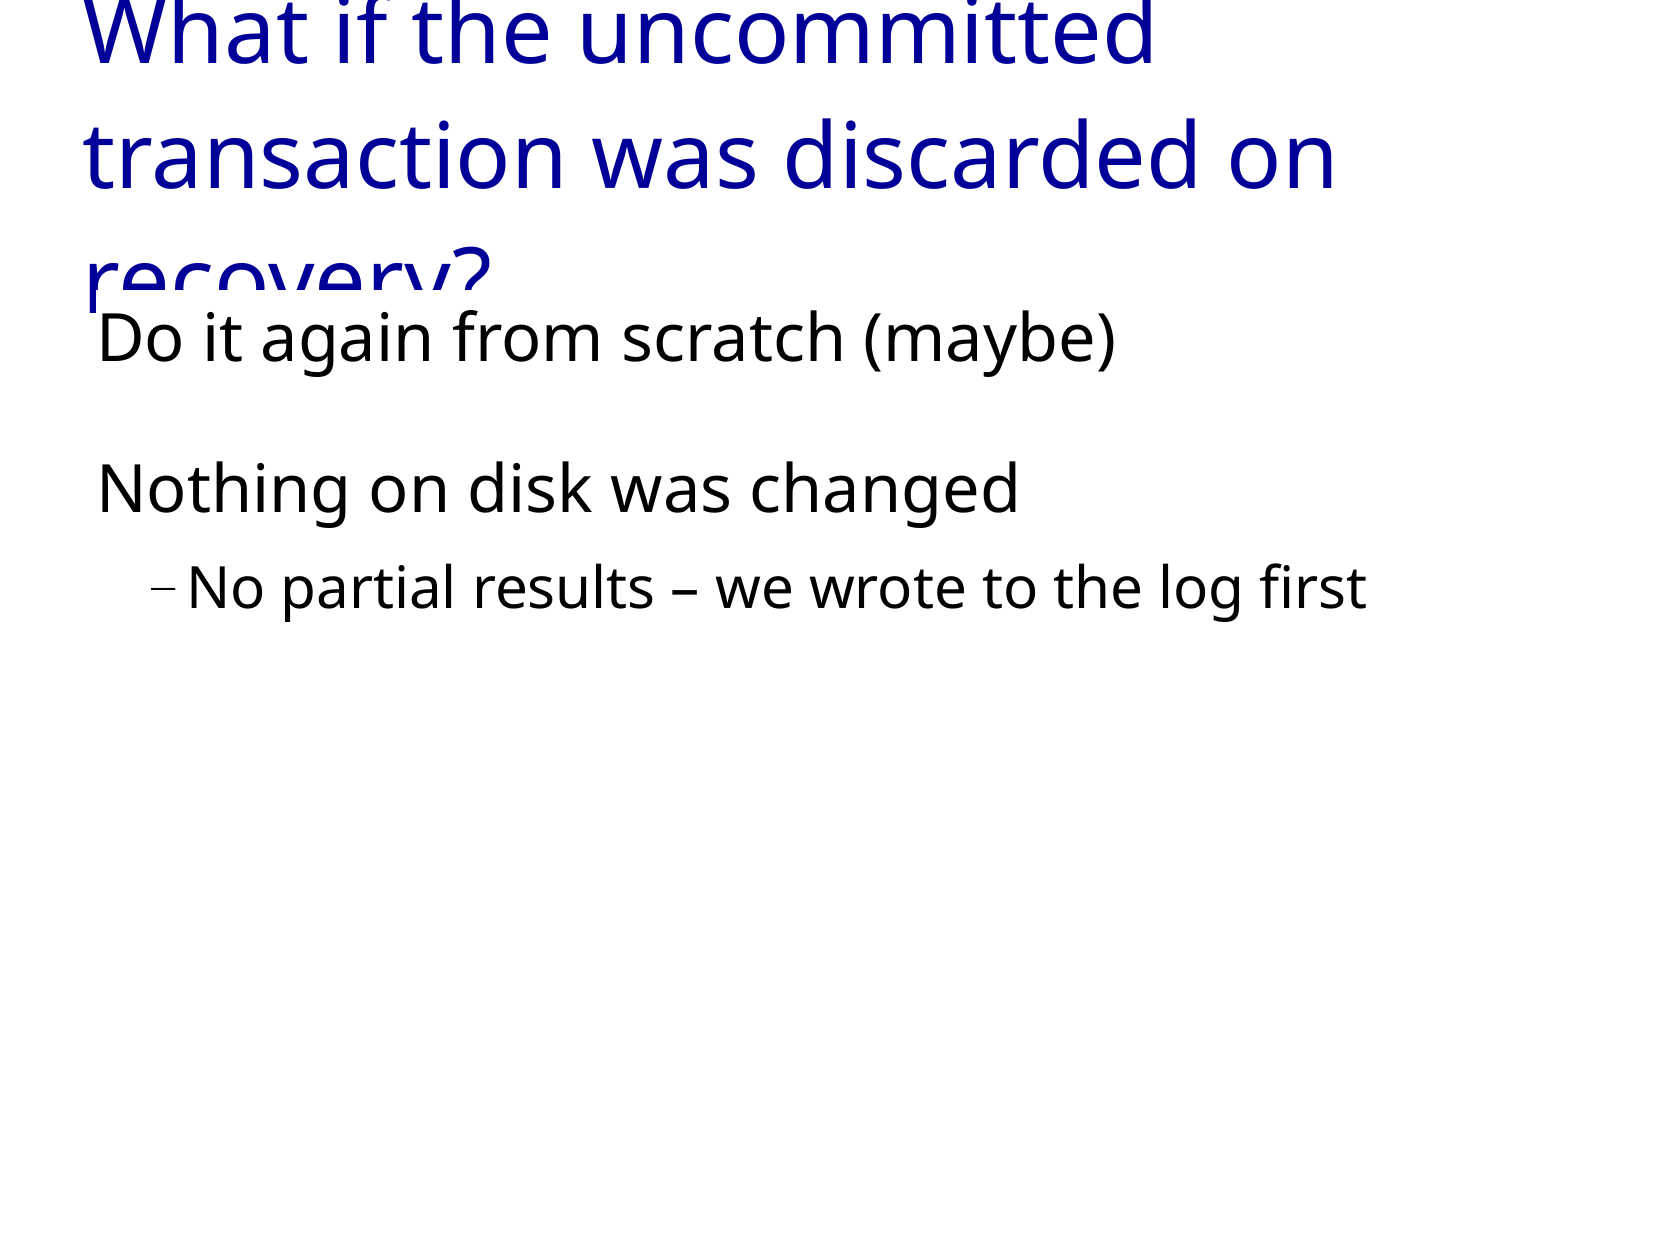

# What if the uncommitted transaction was discarded on recovery?
Do it again from scratch (maybe)
Nothing on disk was changed
No partial results – we wrote to the log first